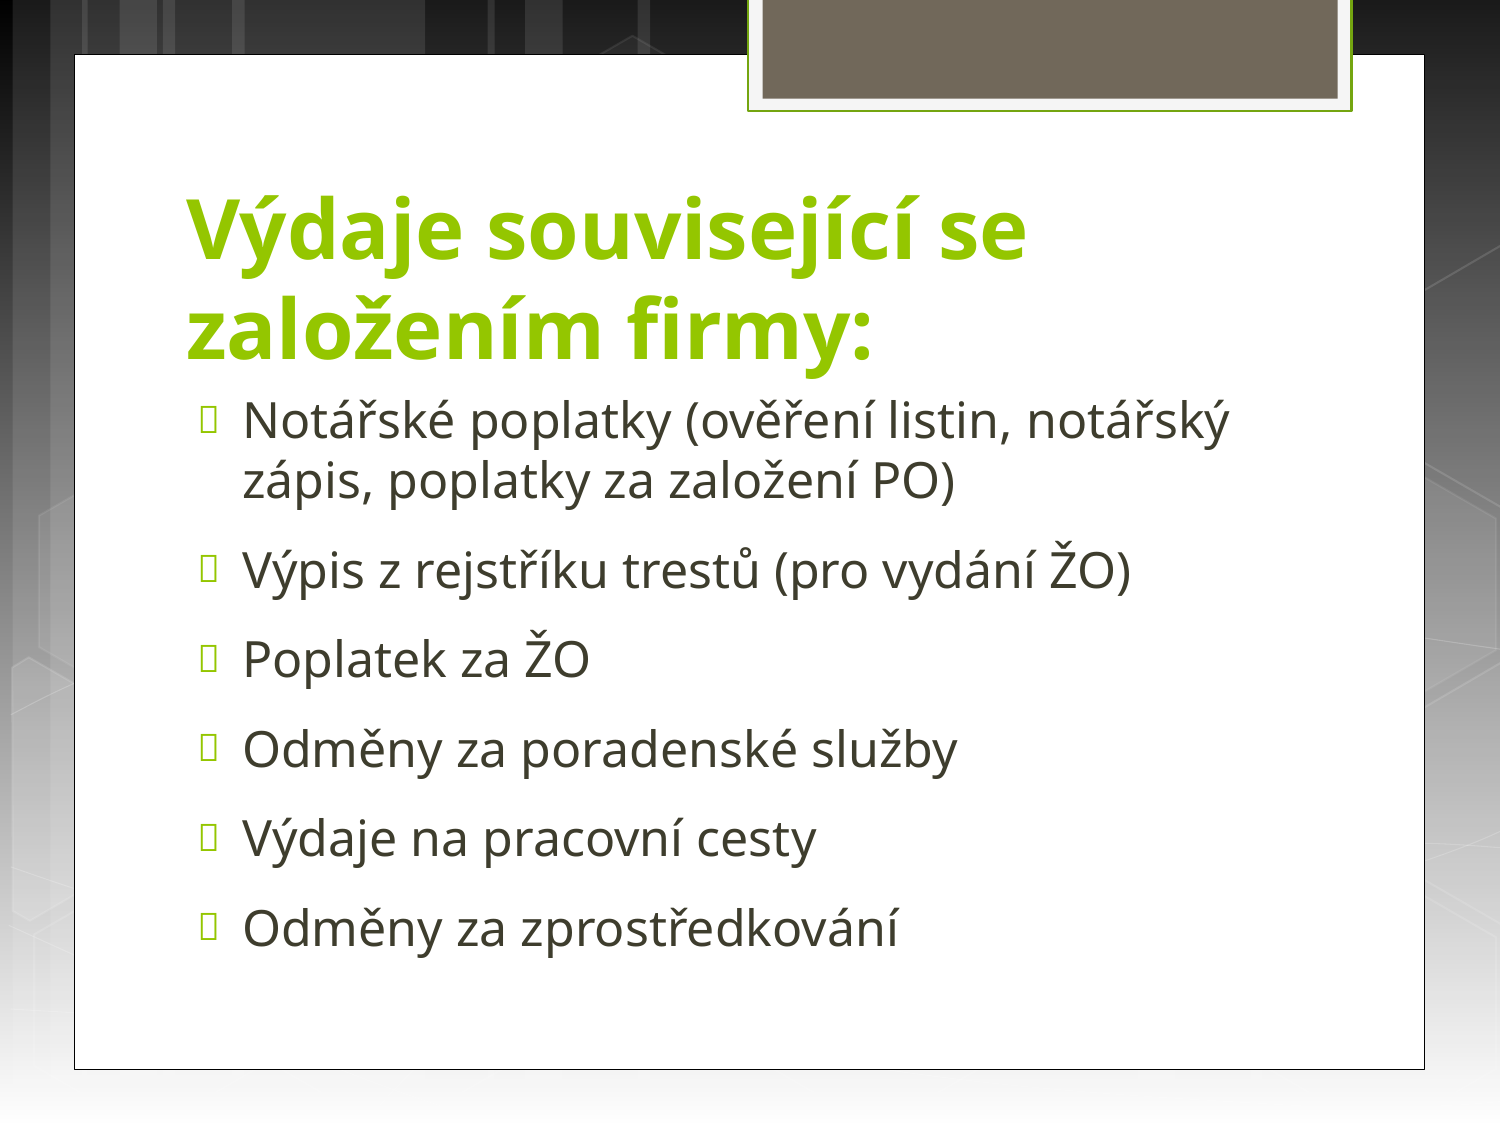

# Výdaje související se založením firmy:
Notářské poplatky (ověření listin, notářský zápis, poplatky za založení PO)
Výpis z rejstříku trestů (pro vydání ŽO)
Poplatek za ŽO
Odměny za poradenské služby
Výdaje na pracovní cesty
Odměny za zprostředkování